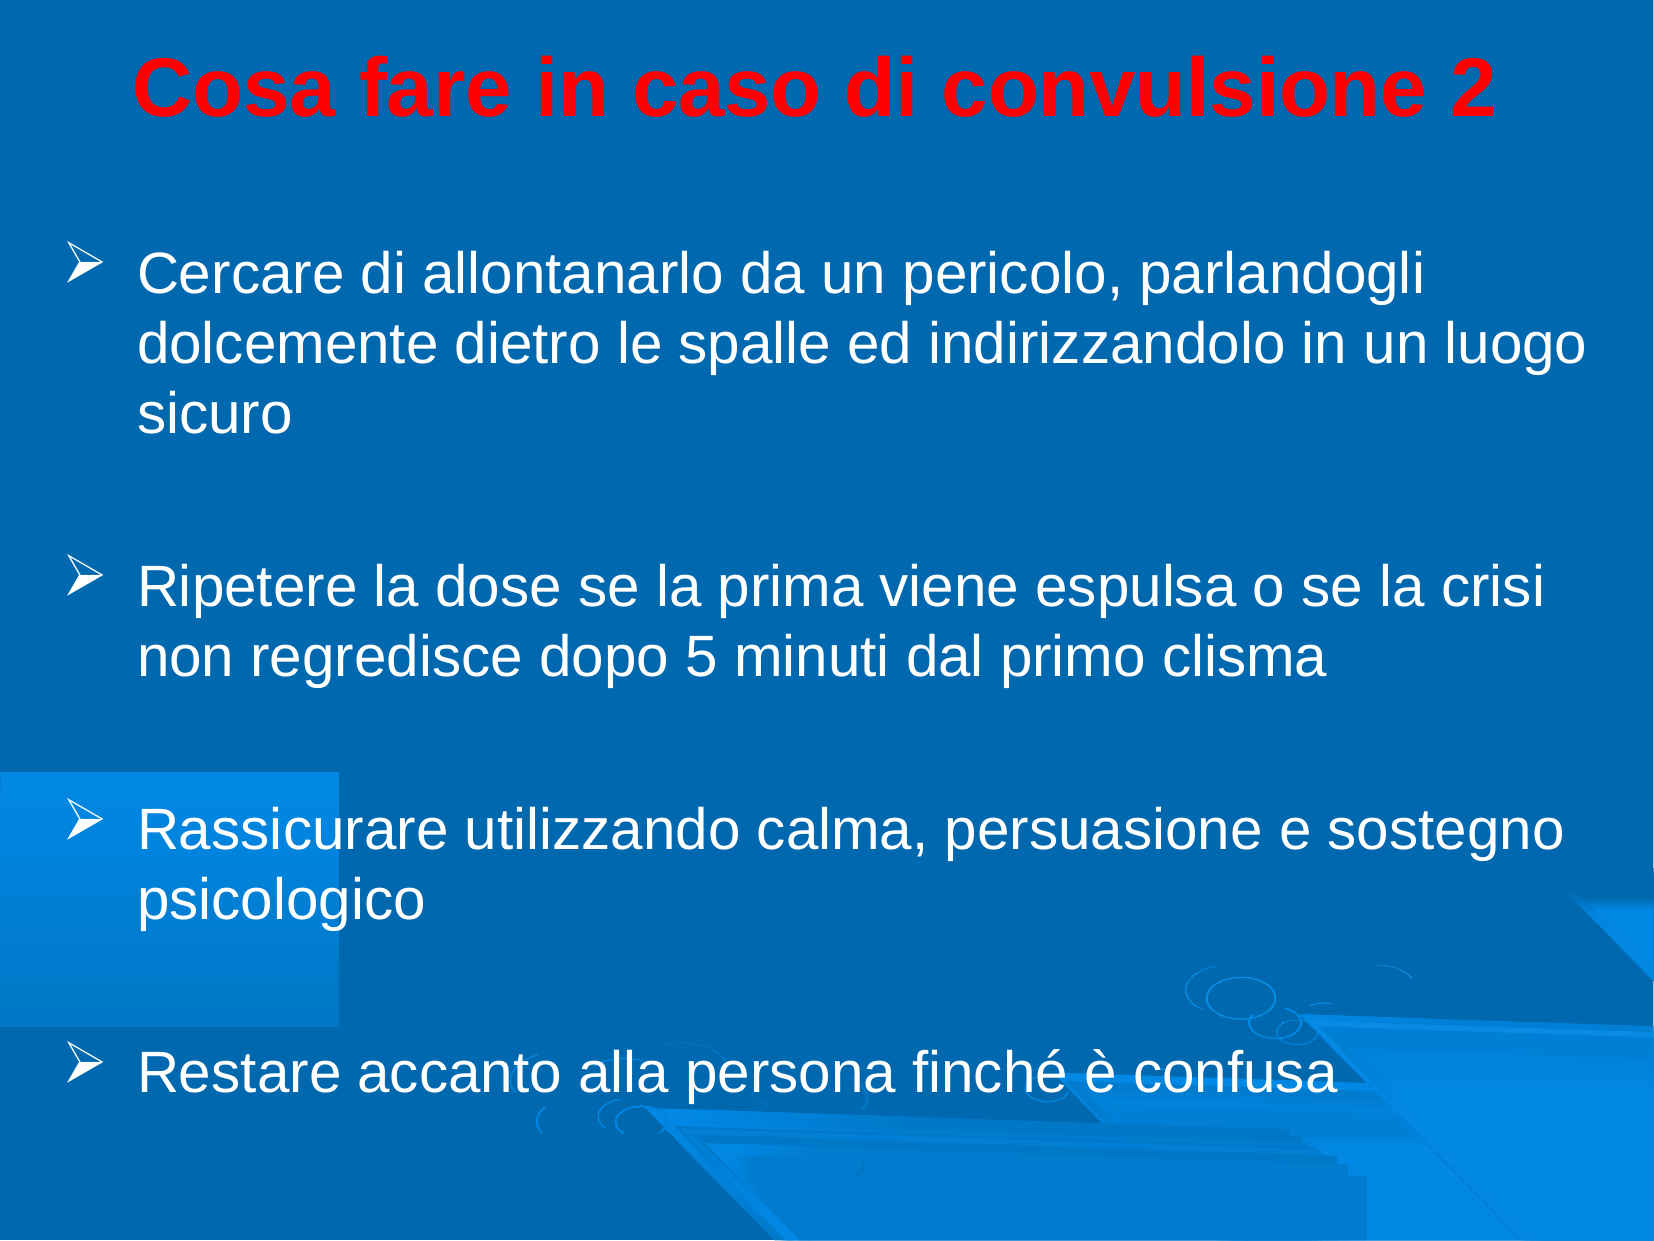

# Cosa fare in caso di convulsione 2
Cercare di allontanarlo da un pericolo, parlandogli dolcemente dietro le spalle ed indirizzandolo in un luogo sicuro
Ripetere la dose se la prima viene espulsa o se la crisi non regredisce dopo 5 minuti dal primo clisma
Rassicurare utilizzando calma, persuasione e sostegno psicologico
Restare accanto alla persona finché è confusa